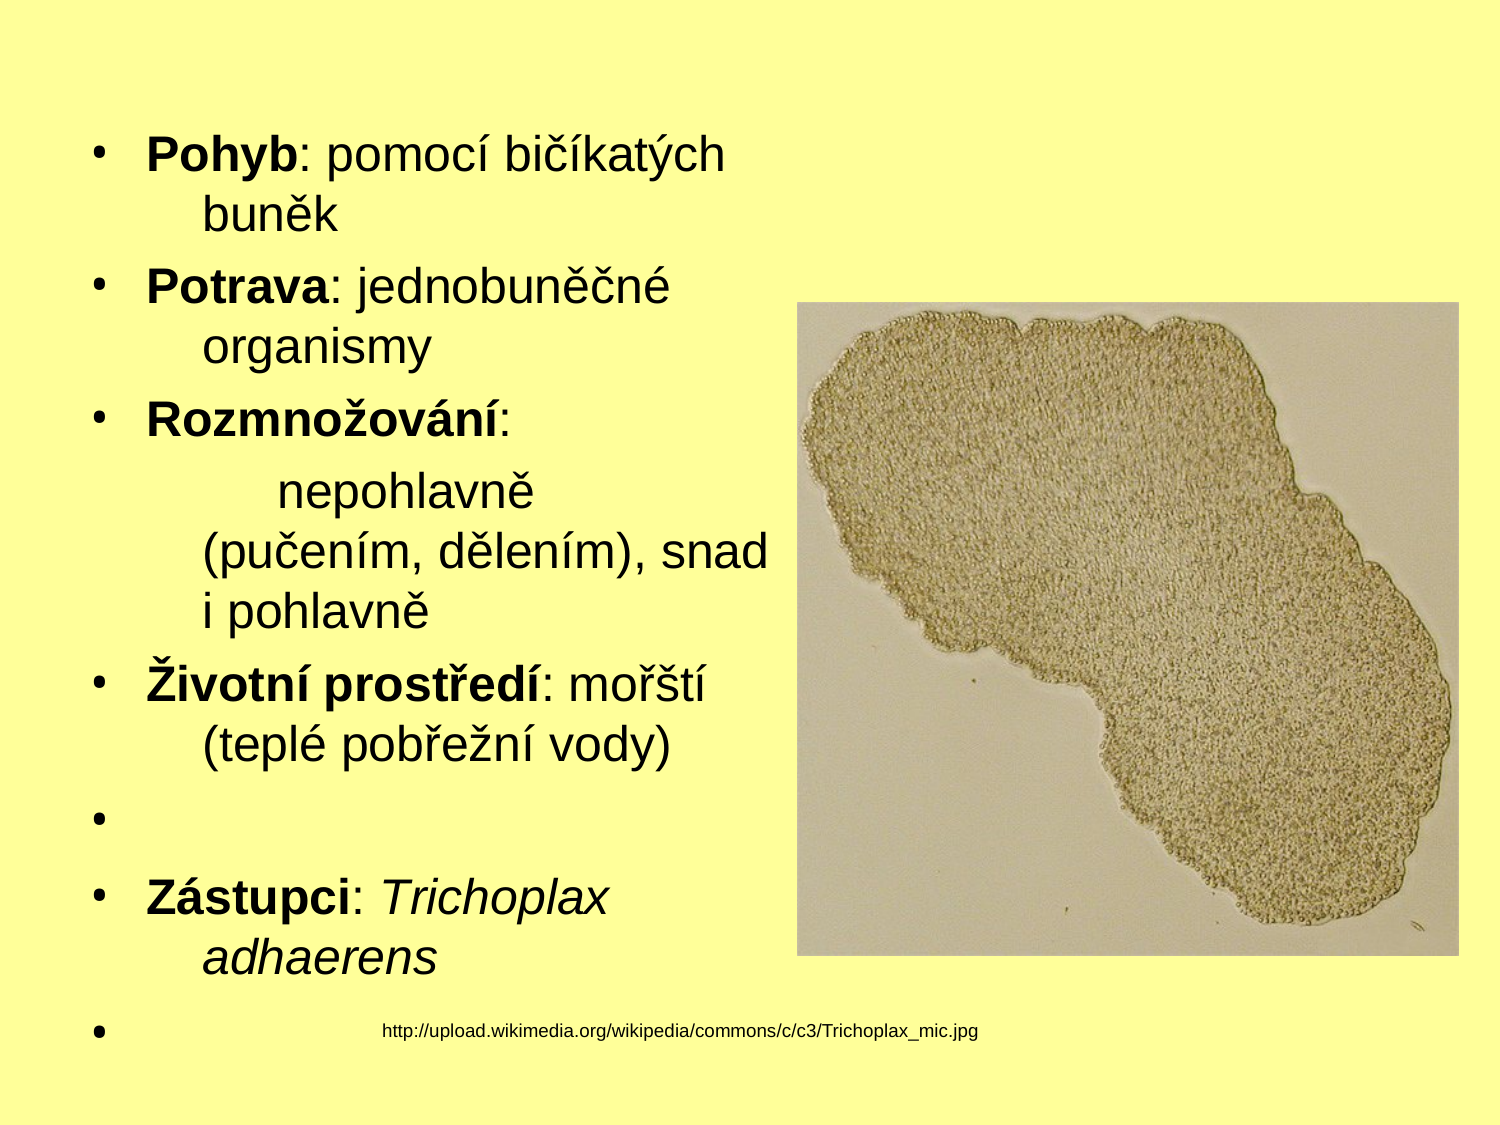

#
Pohyb: pomocí bičíkatých buněk
Potrava: jednobuněčné organismy
Rozmnožování:
	nepohlavně (pučením, dělením), snad i pohlavně
Životní prostředí: mořští (teplé pobřežní vody)
Zástupci: Trichoplax adhaerens
			http://upload.wikimedia.org/wikipedia/commons/c/c3/Trichoplax_mic.jpg